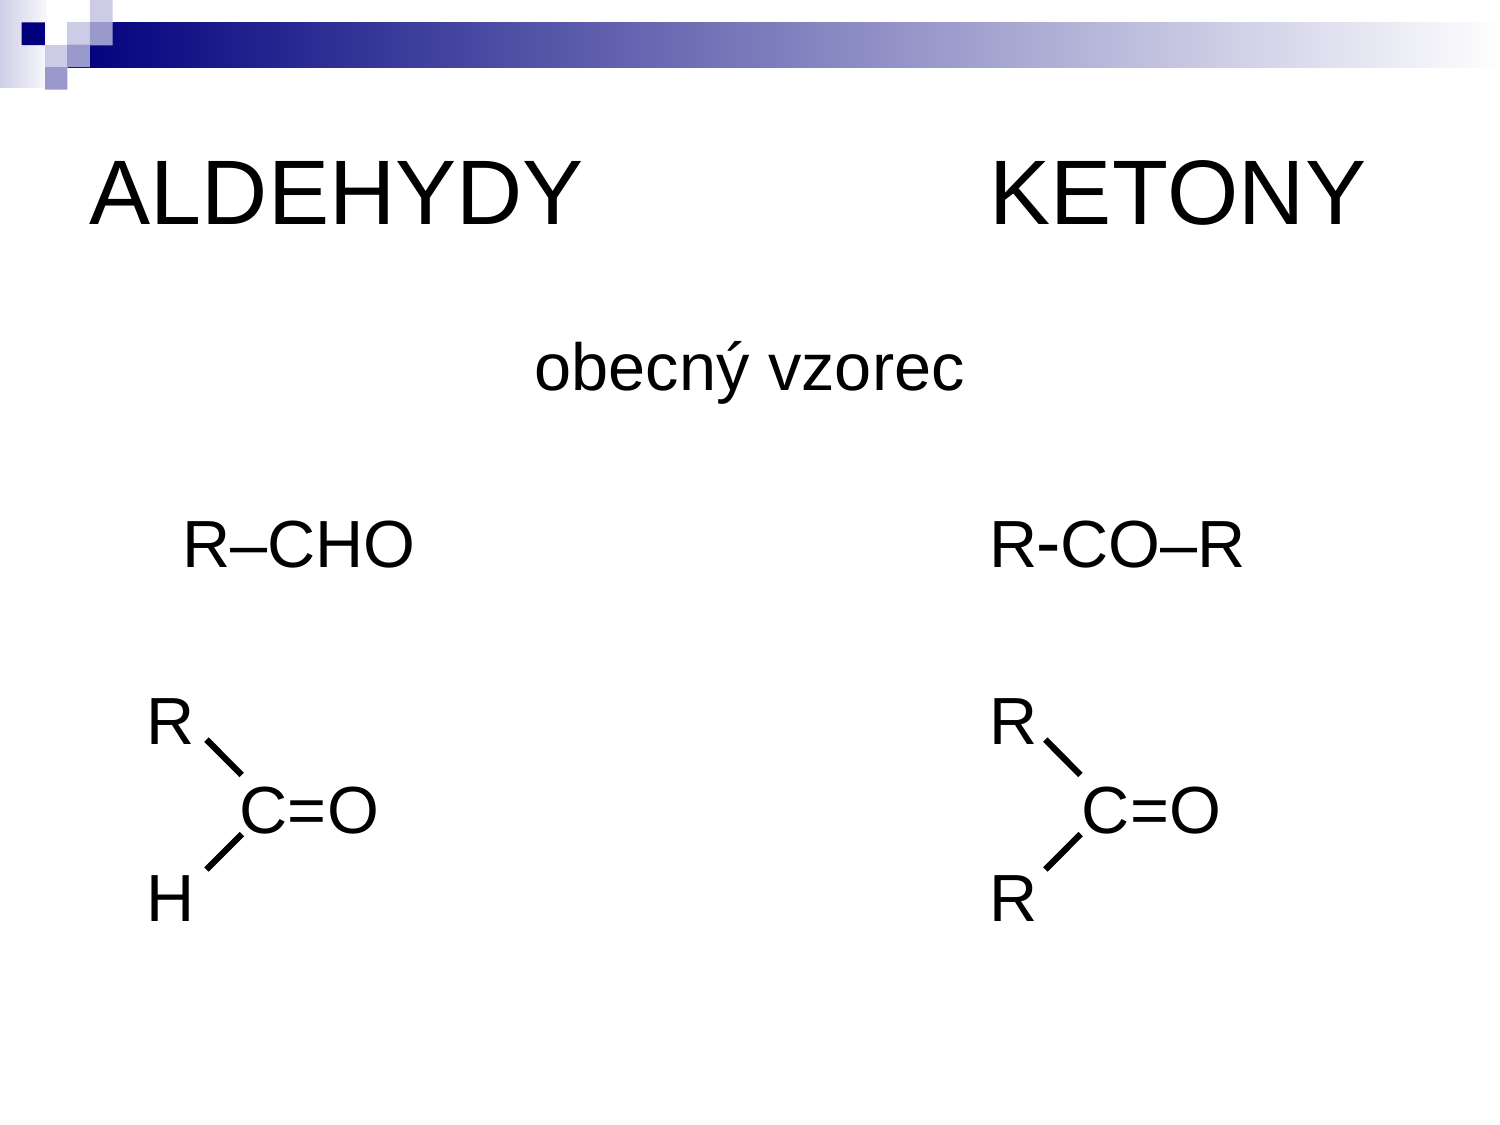

# ALDEHYDY			KETONY
obecný vzorec
 R–CHO	 		RCO–R
	R						R
	 	C=O					 C=O
	H						R